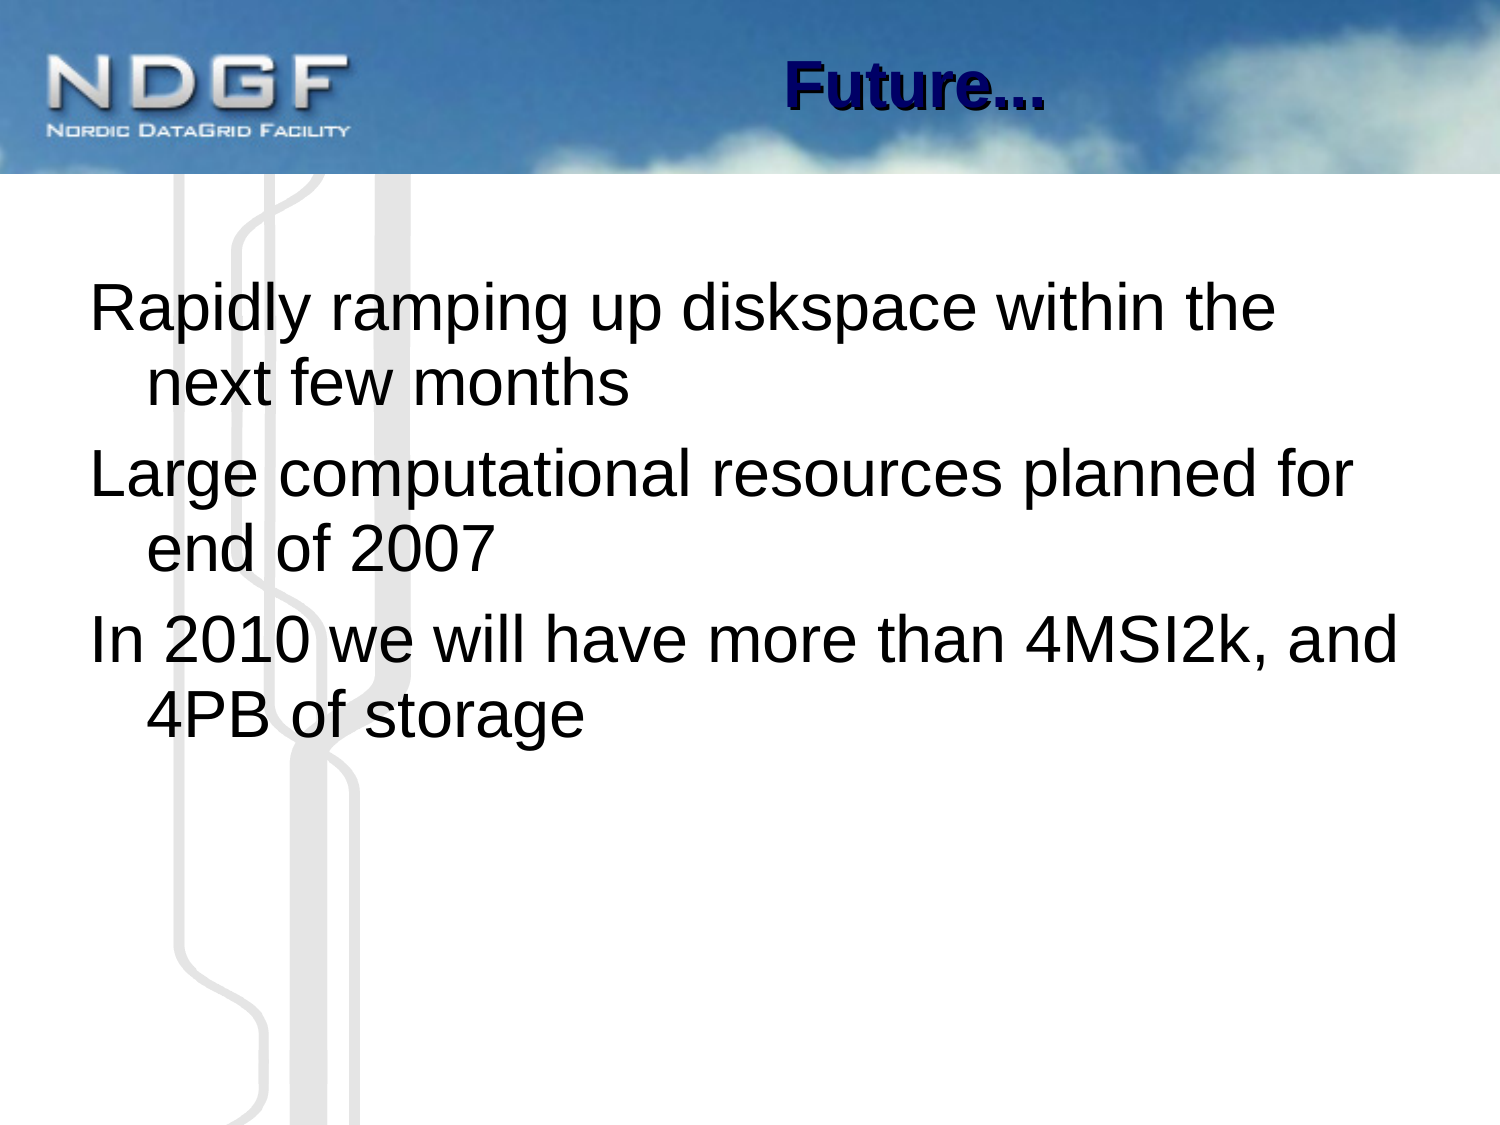

# Future...
Rapidly ramping up diskspace within the next few months
Large computational resources planned for end of 2007
In 2010 we will have more than 4MSI2k, and 4PB of storage